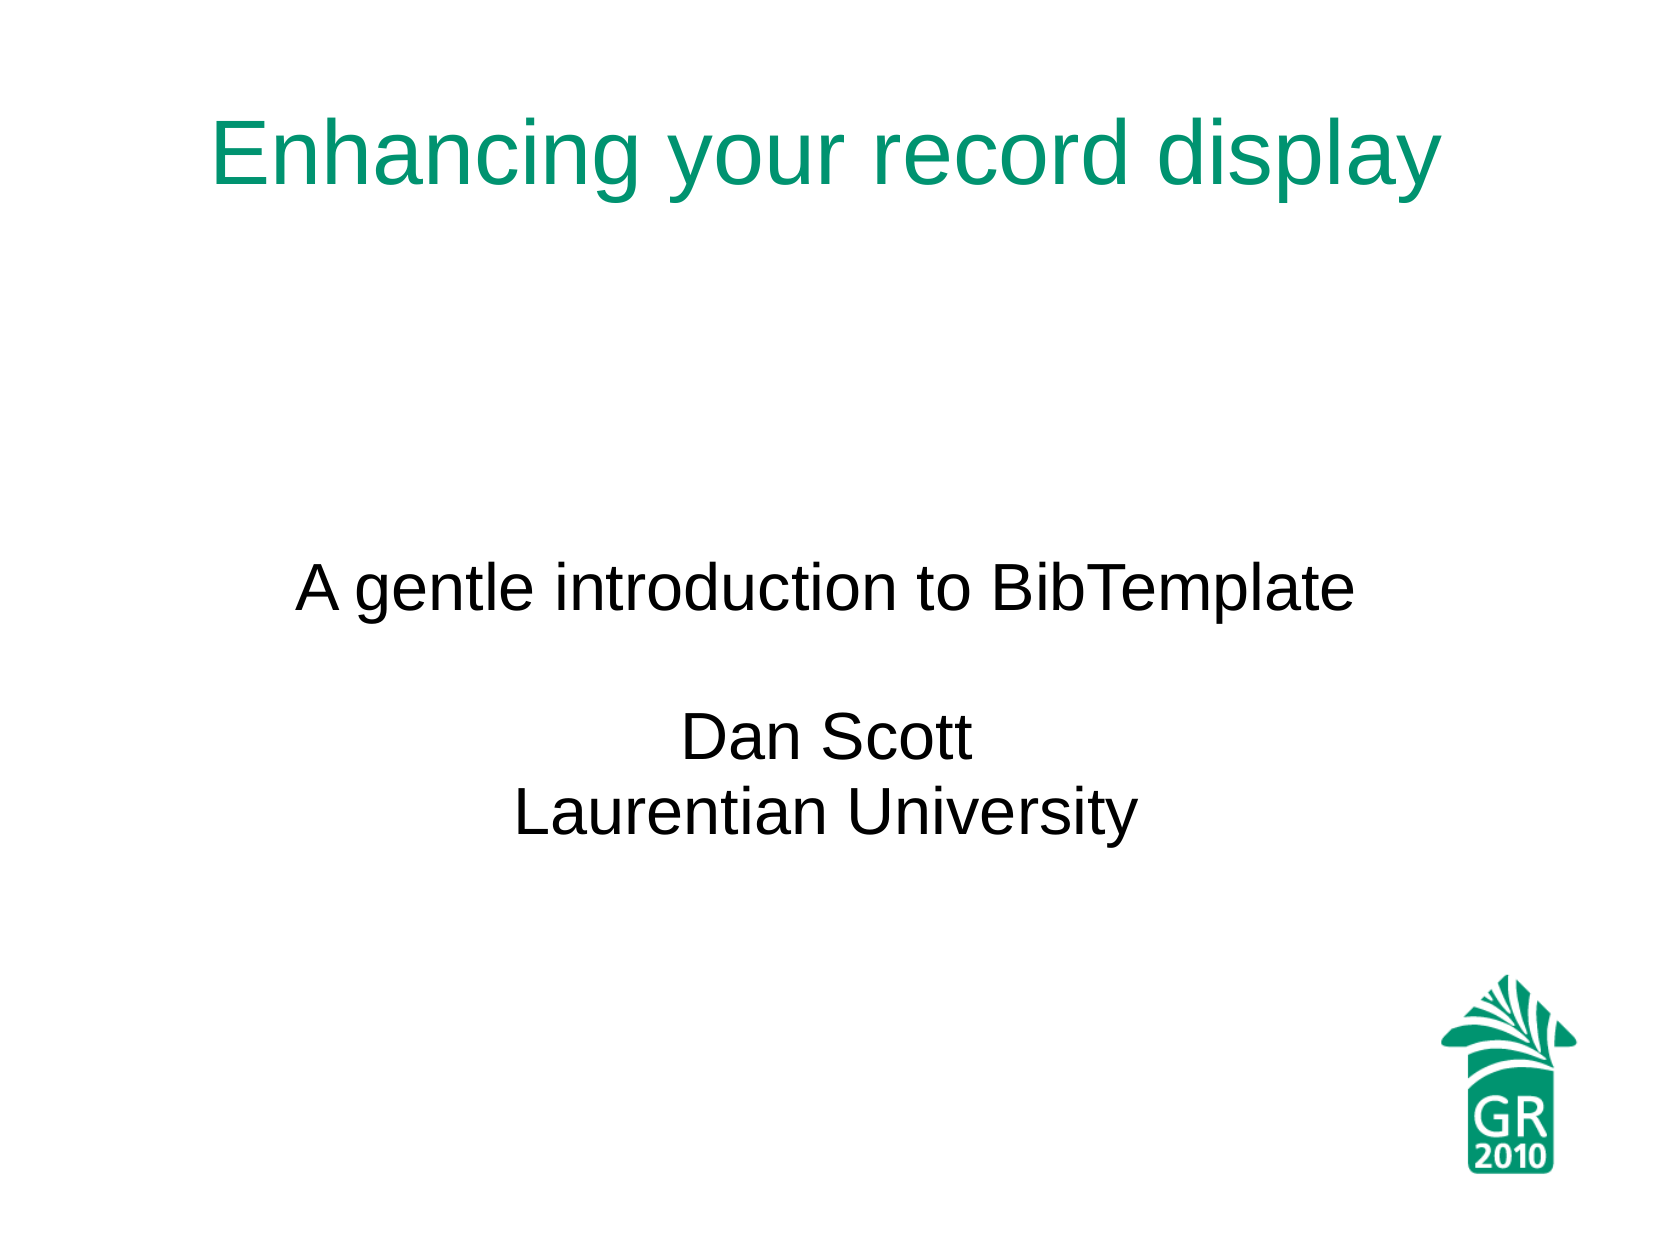

# Enhancing your record display
A gentle introduction to BibTemplate
Dan Scott
Laurentian University